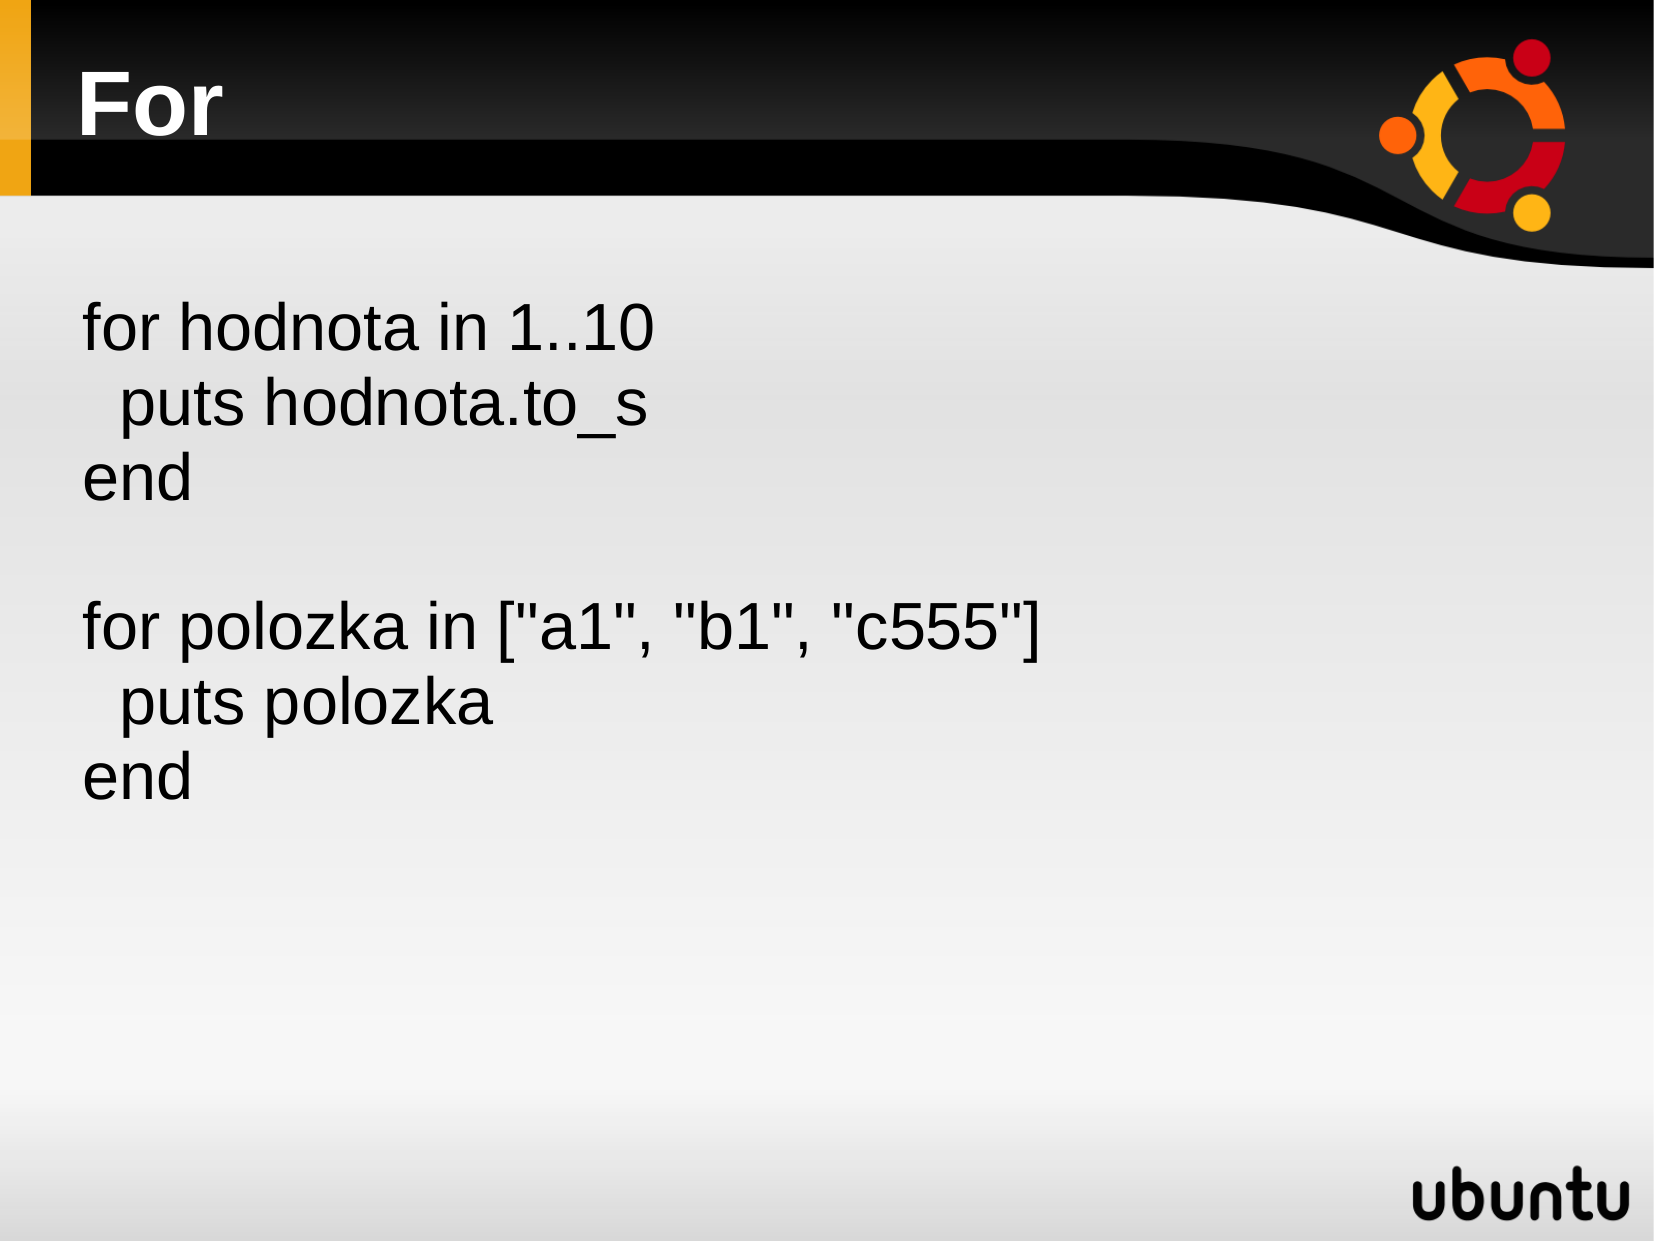

# For
for hodnota in 1..10
 puts hodnota.to_s
end
for polozka in ["a1", "b1", "c555"]
 puts polozka
end